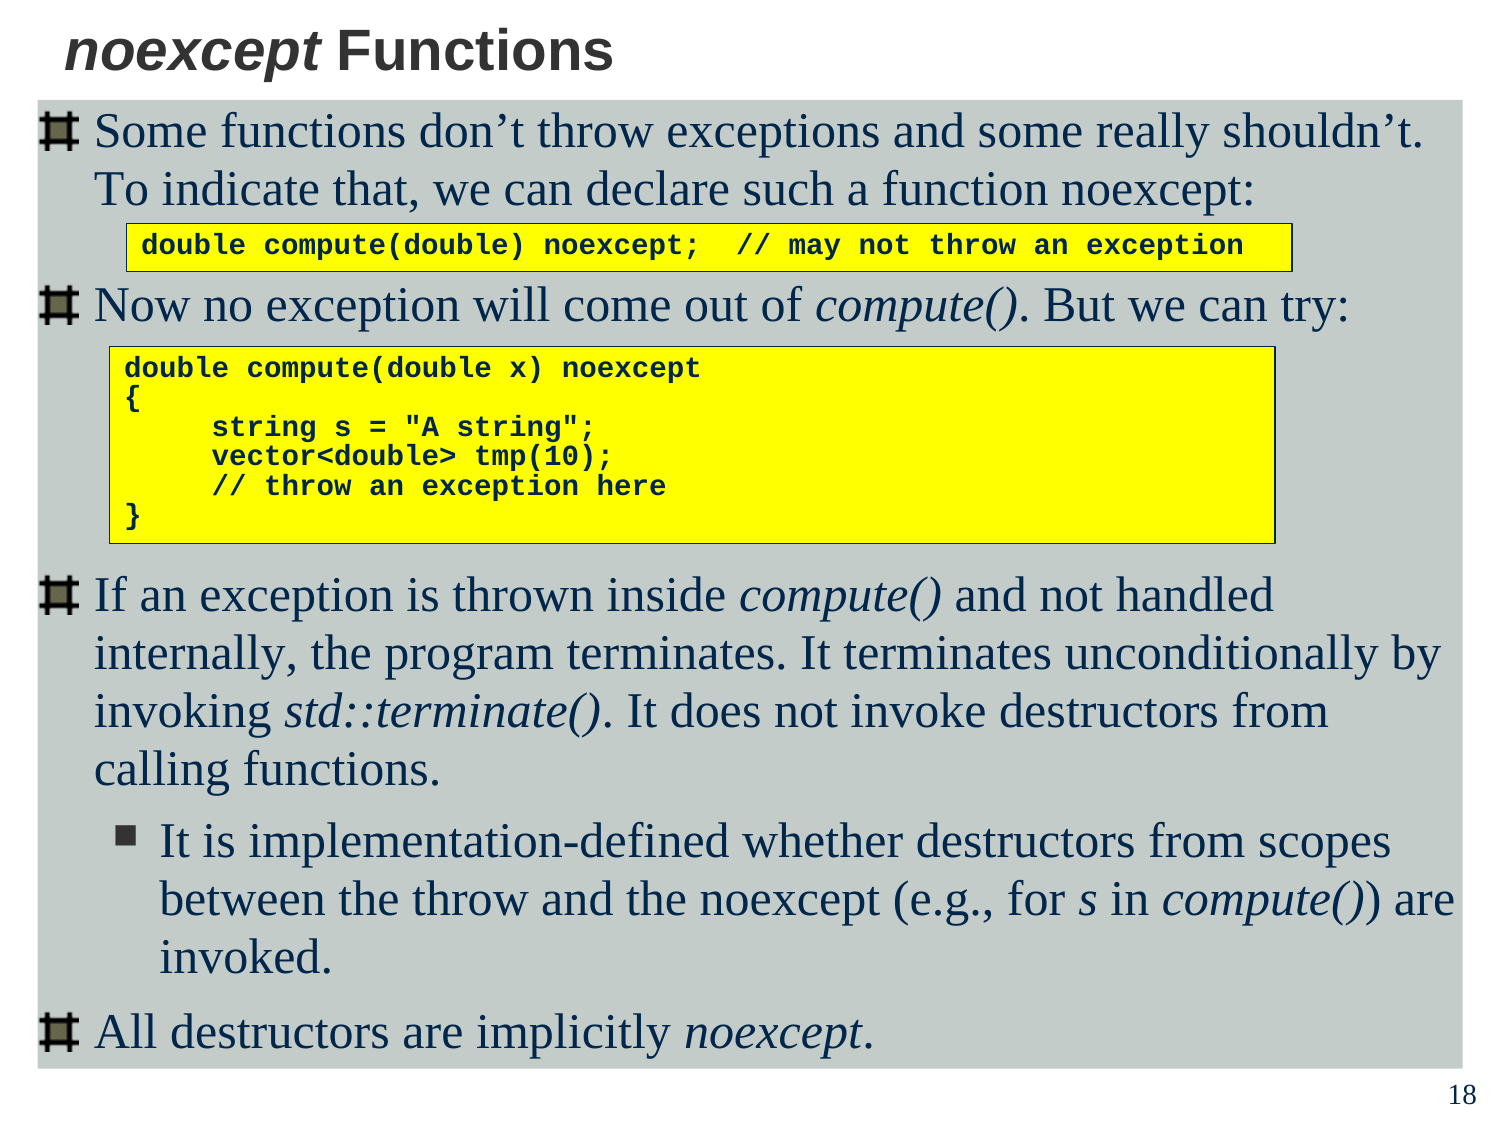

# noexcept Functions
Some functions don’t throw exceptions and some really shouldn’t. To indicate that, we can declare such a function noexcept:
Now no exception will come out of compute(). But we can try:
If an exception is thrown inside compute() and not handled internally, the program terminates. It terminates unconditionally by invoking std::terminate(). It does not invoke destructors from calling functions.
It is implementation-defined whether destructors from scopes between the throw and the noexcept (e.g., for s in compute()) are invoked.
All destructors are implicitly noexcept.
double compute(double) noexcept;  // may not throw an exception
double compute(double x) noexcept
{
     string s = "A string";
     vector<double> tmp(10);
 // throw an exception here
}